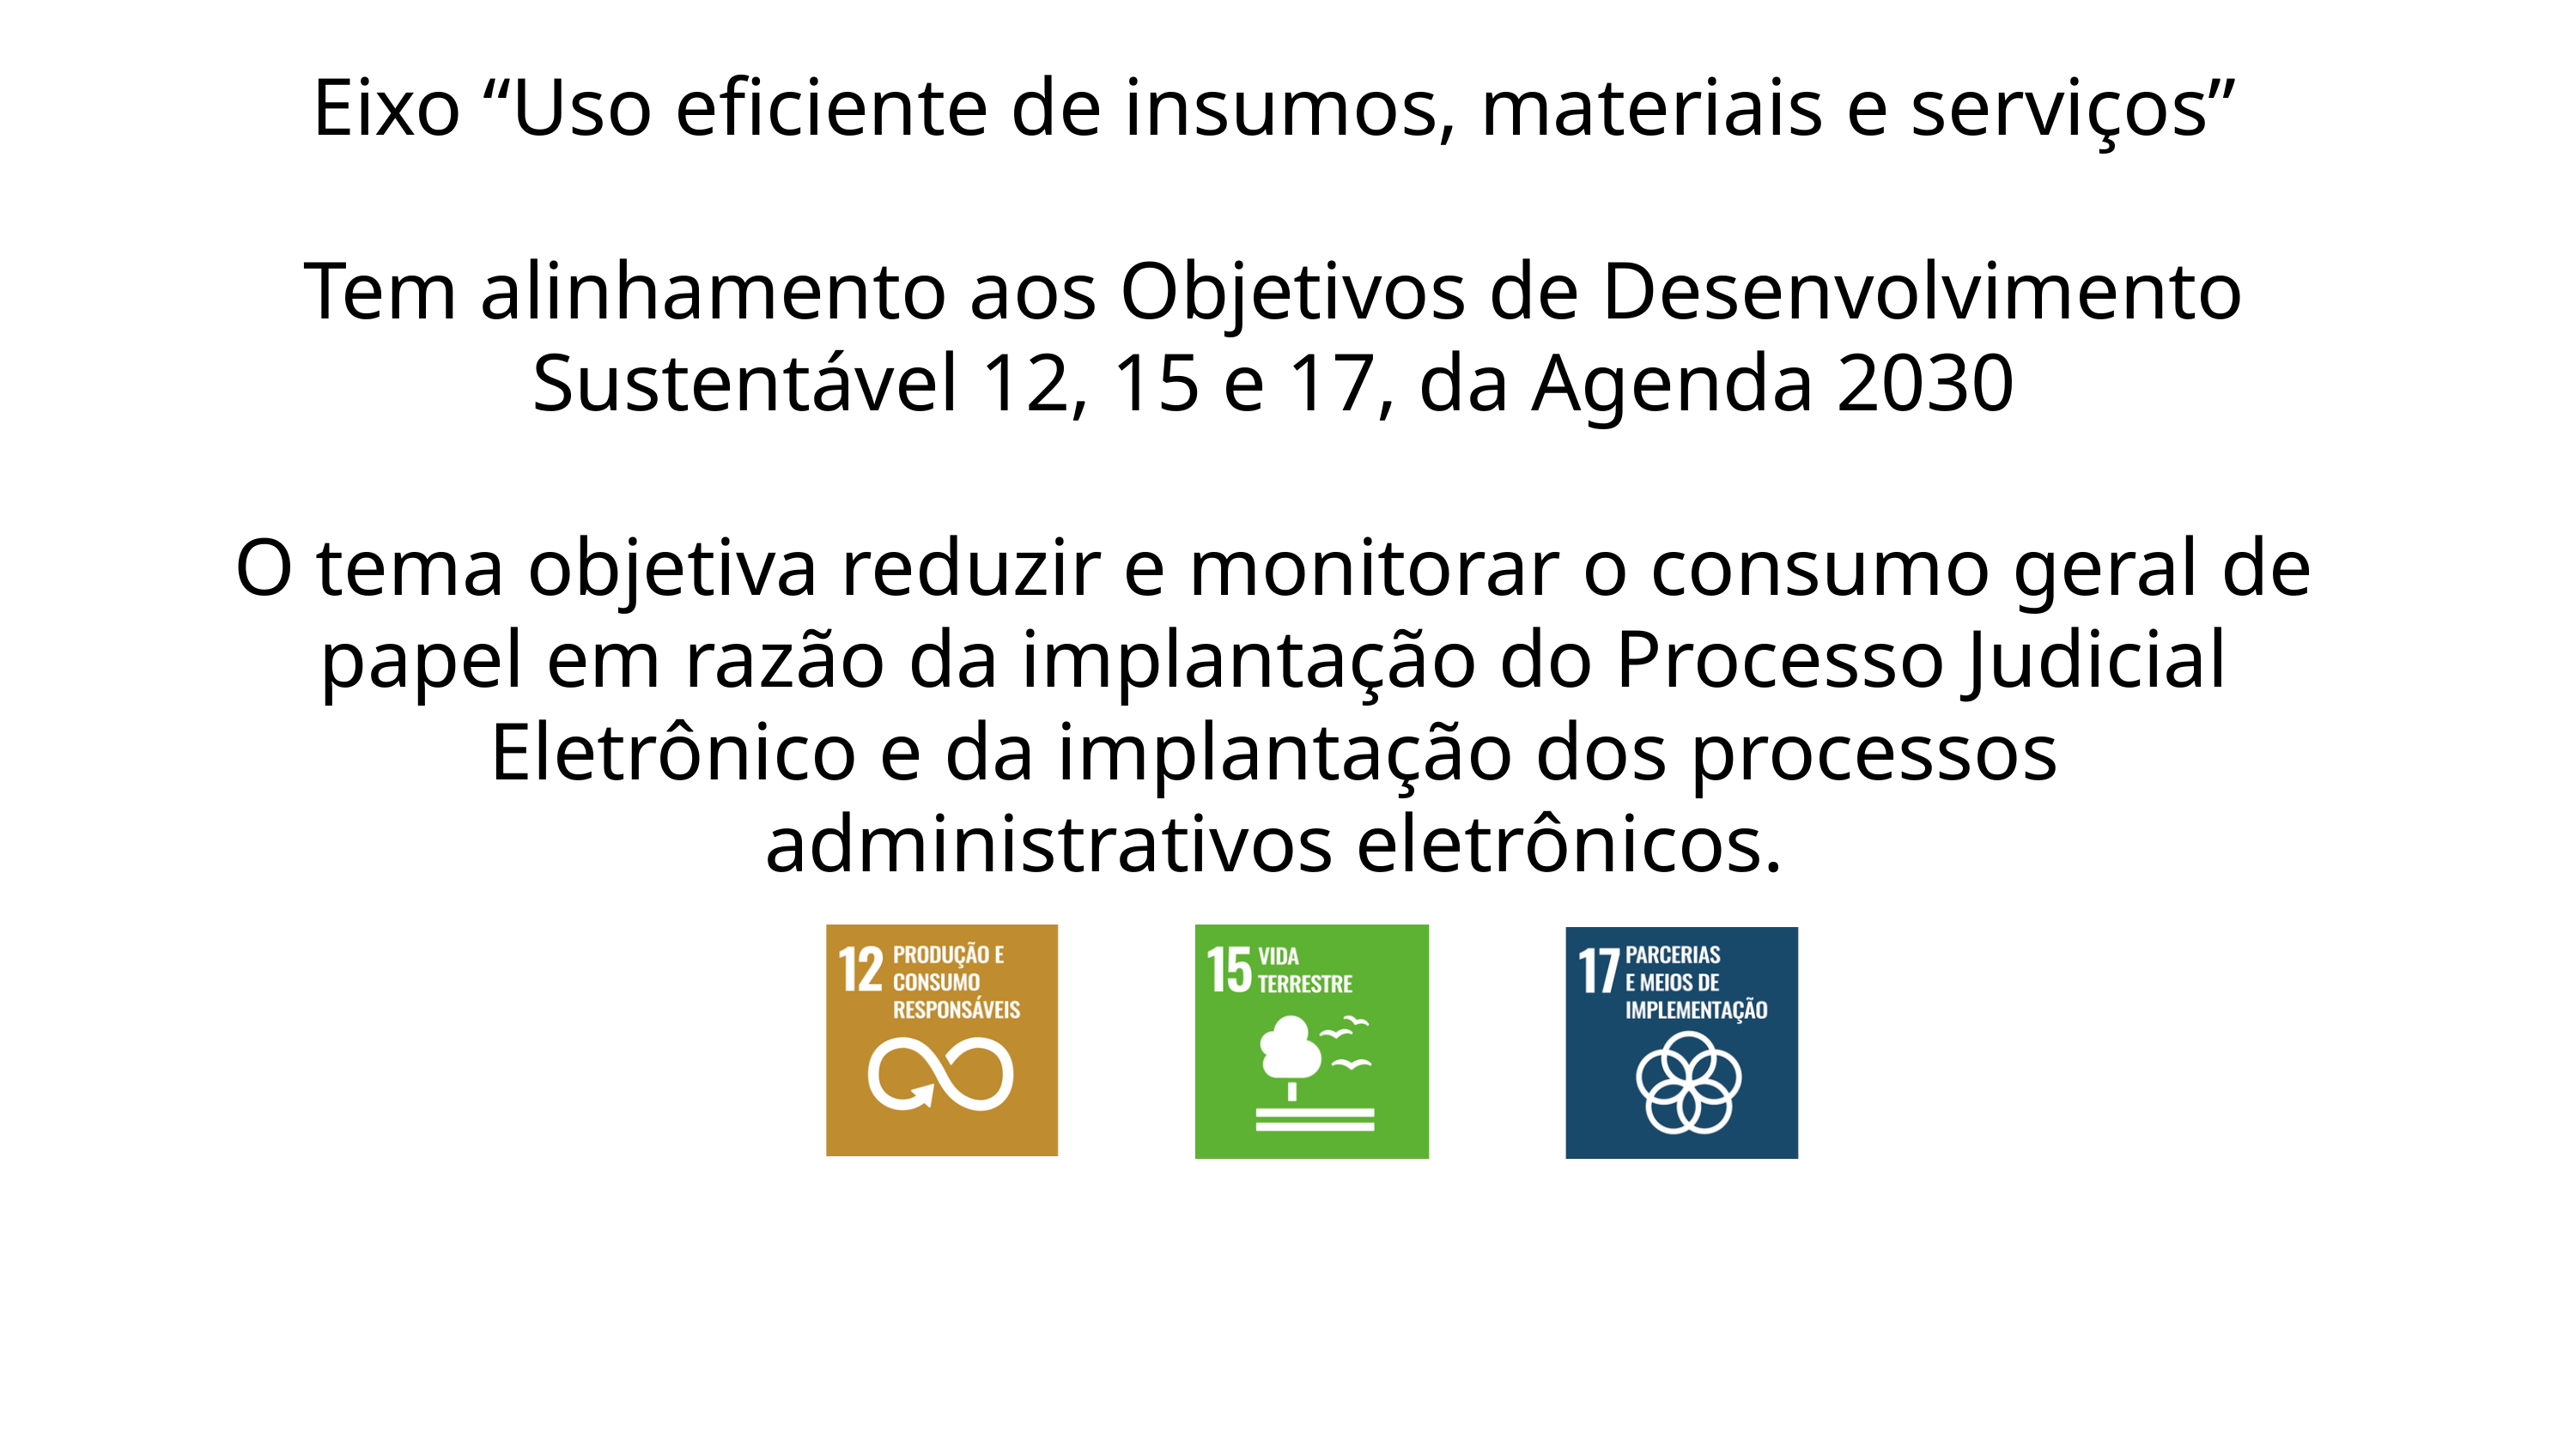

Eixo “Uso eficiente de insumos, materiais e serviços”
Tem alinhamento aos Objetivos de Desenvolvimento Sustentável 12, 15 e 17, da Agenda 2030
O tema objetiva reduzir e monitorar o consumo geral de papel em razão da implantação do Processo Judicial Eletrônico e da implantação dos processos administrativos eletrônicos.